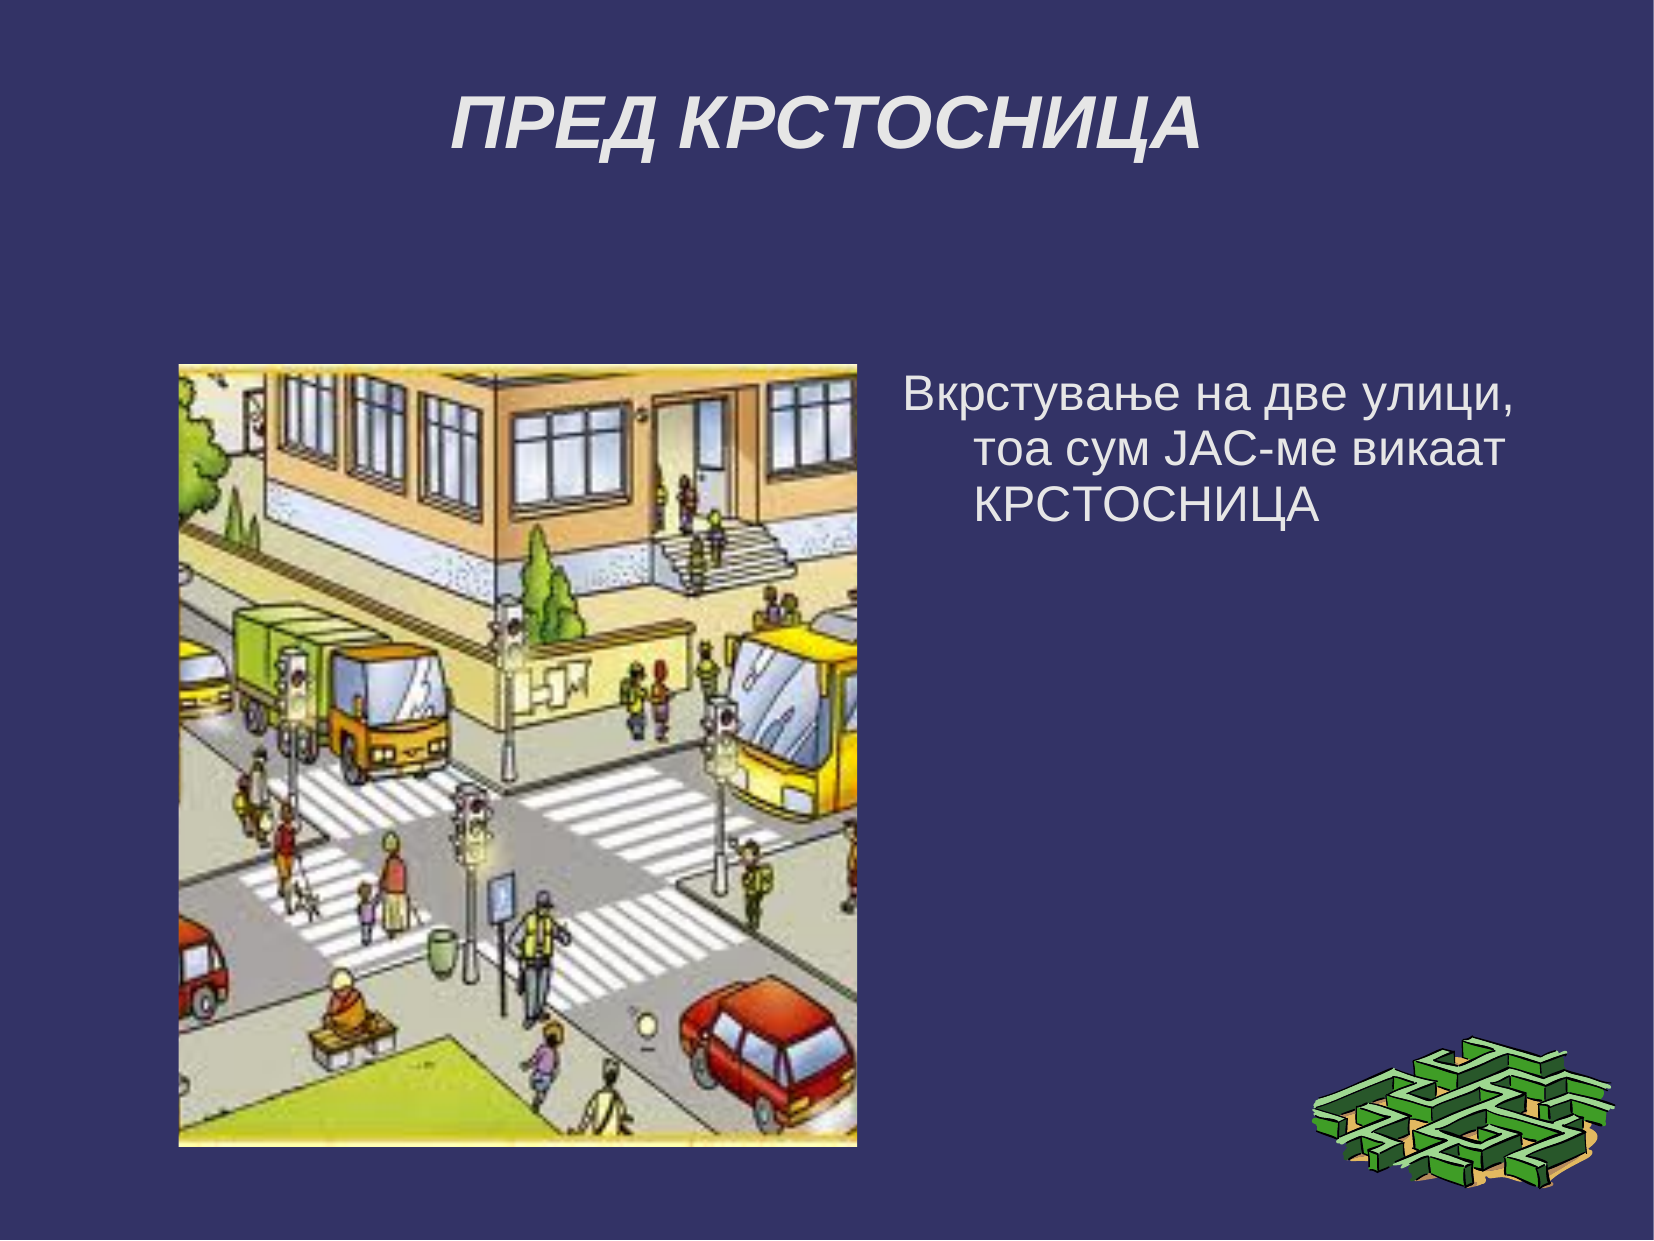

# ПРЕД КРСТОСНИЦА
Вкрстување на две улици, тоа сум ЈАС-ме викаат КРСТОСНИЦА